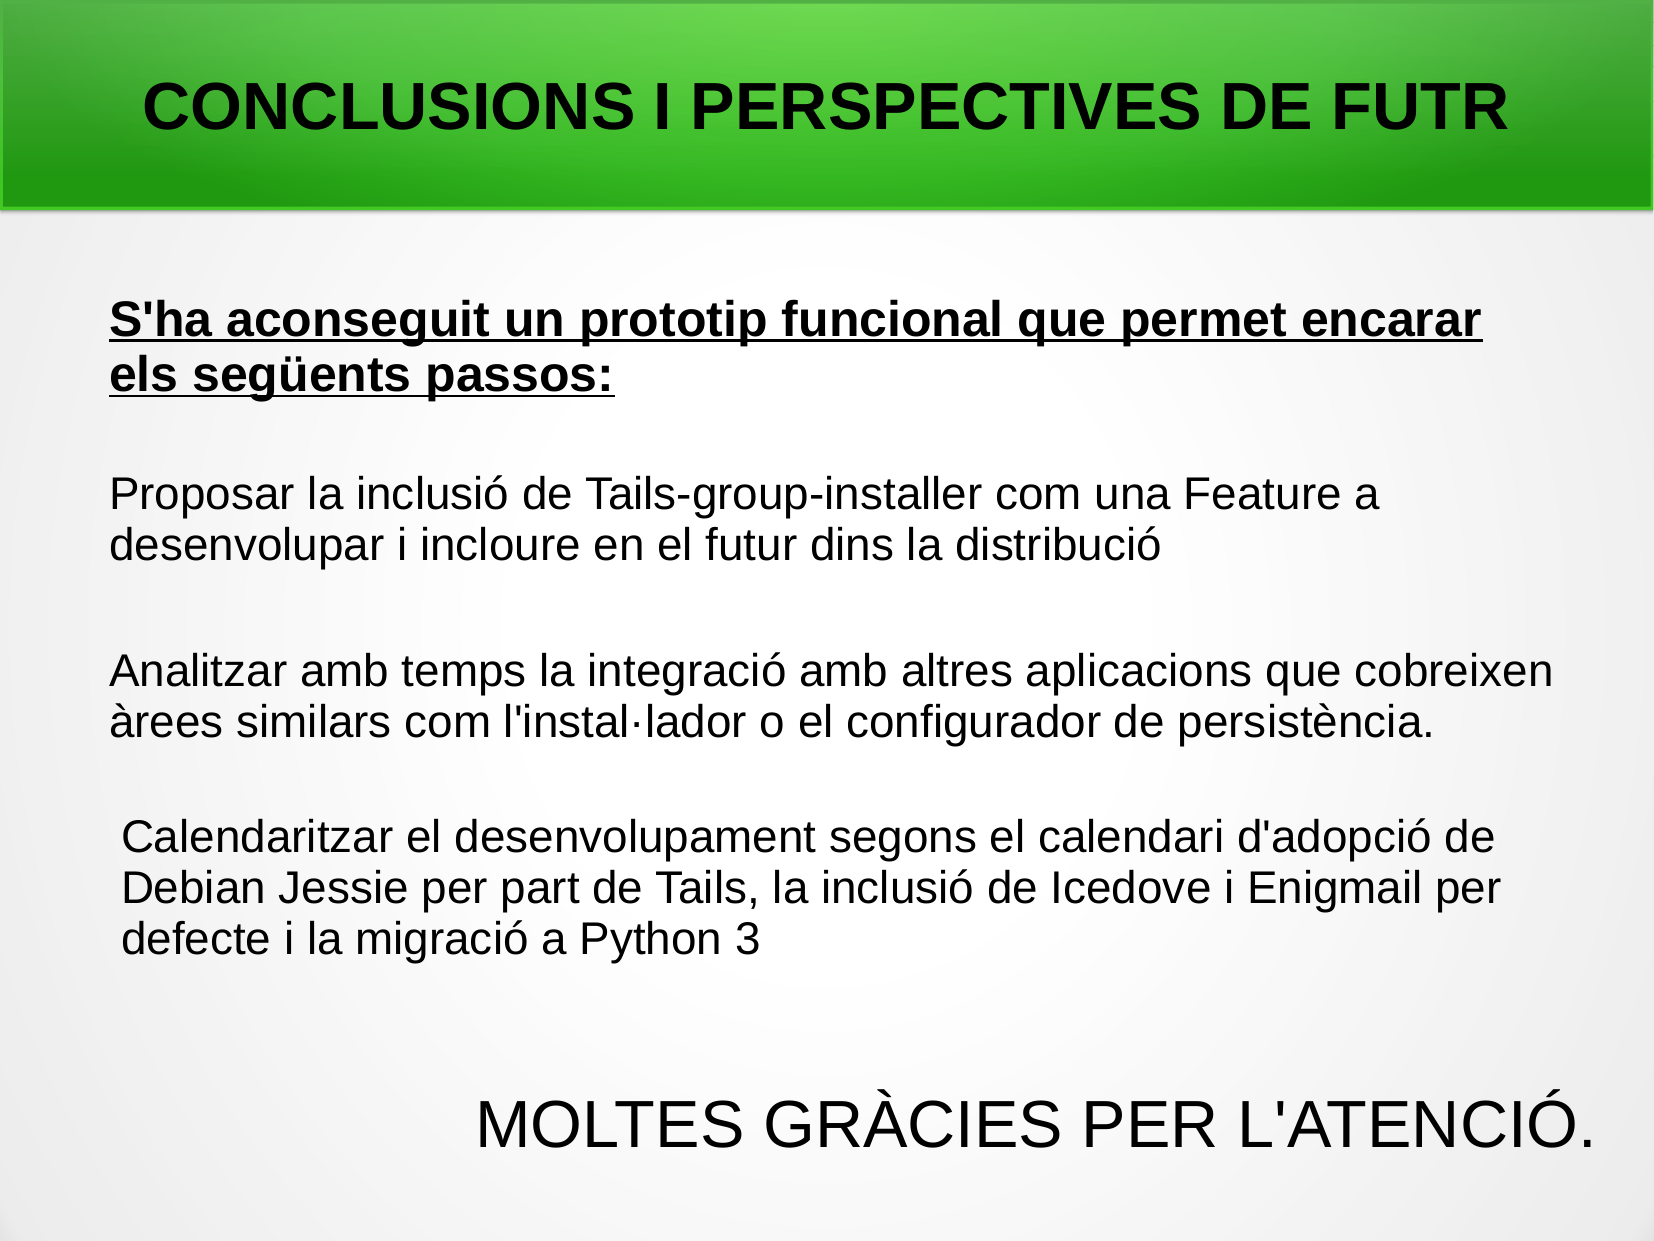

# CONCLUSIONS I PERSPECTIVES DE FUTR
S'ha aconseguit un prototip funcional que permet encarar els següents passos:
Proposar la inclusió de Tails-group-installer com una Feature a desenvolupar i incloure en el futur dins la distribució
Analitzar amb temps la integració amb altres aplicacions que cobreixen àrees similars com l'instal·lador o el configurador de persistència.
Calendaritzar el desenvolupament segons el calendari d'adopció de Debian Jessie per part de Tails, la inclusió de Icedove i Enigmail per defecte i la migració a Python 3
MOLTES GRÀCIES PER L'ATENCIÓ.